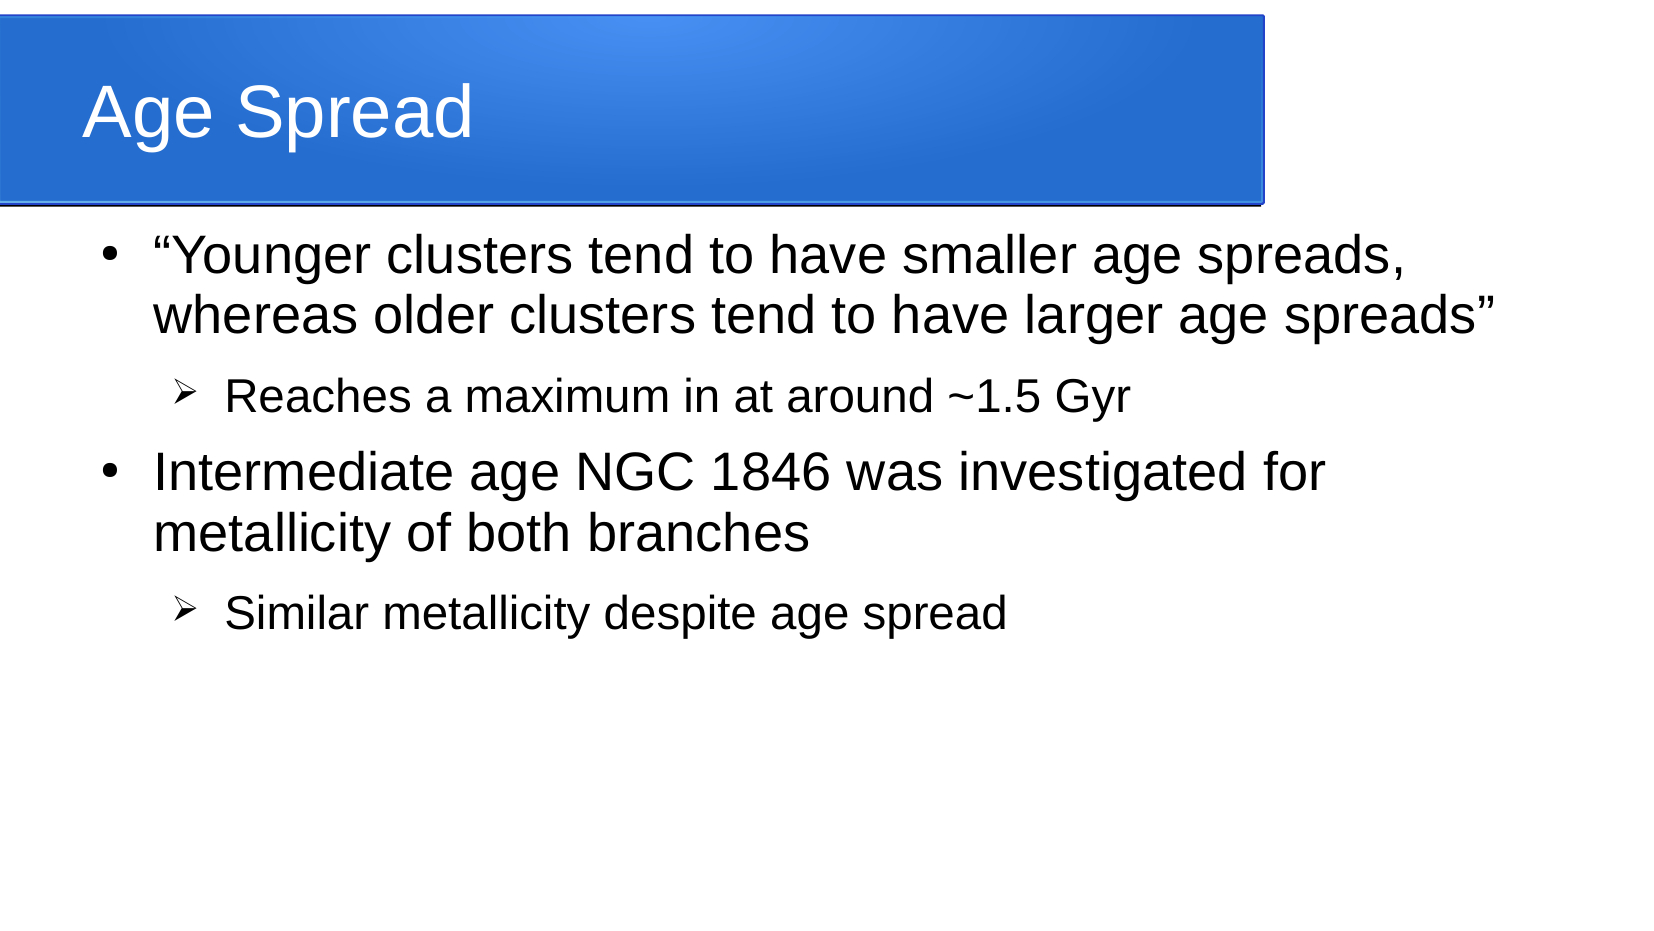

# Age Spread
“Younger clusters tend to have smaller age spreads, whereas older clusters tend to have larger age spreads”
Reaches a maximum in at around ~1.5 Gyr
Intermediate age NGC 1846 was investigated for metallicity of both branches
Similar metallicity despite age spread